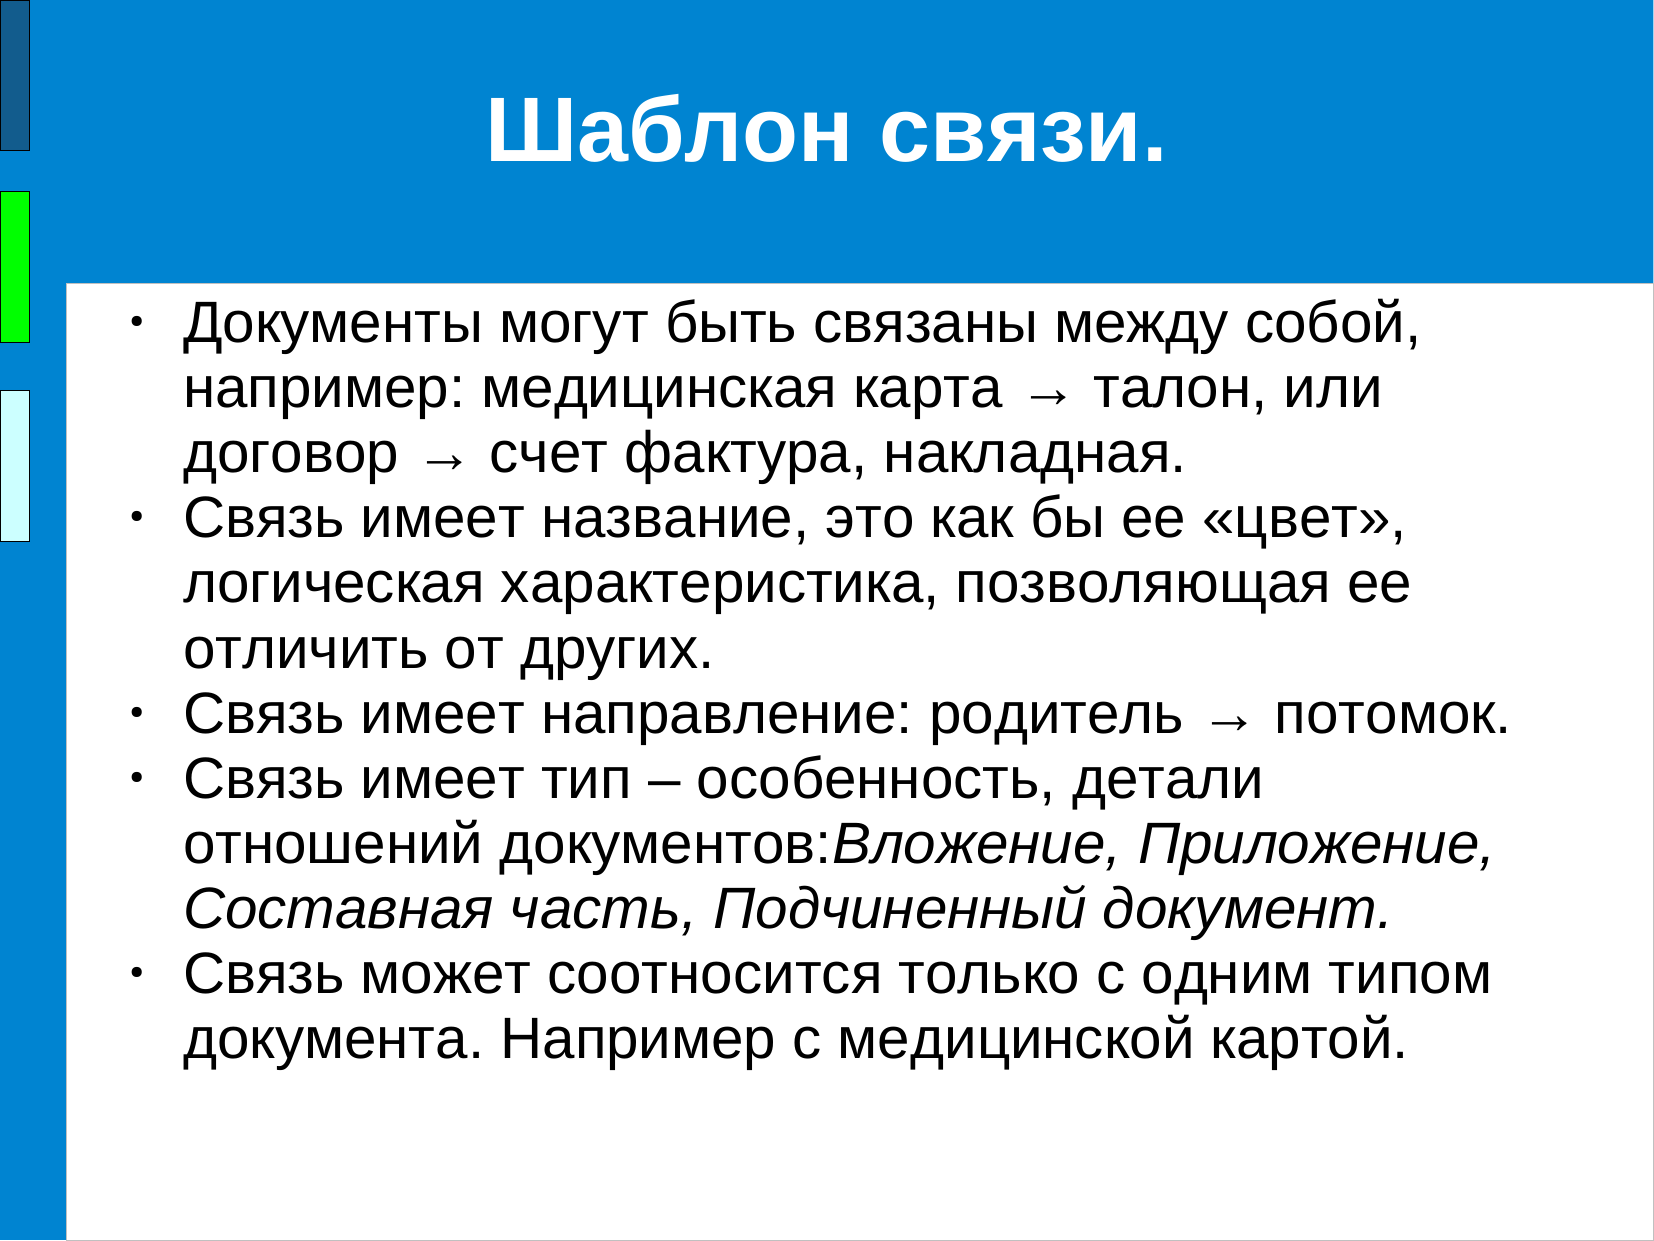

# Шаблон связи.
Документы могут быть связаны между собой, например: медицинская карта → талон, или договор → счет фактура, накладная.
Связь имеет название, это как бы ее «цвет», логическая характеристика, позволяющая ее отличить от других.
Связь имеет направление: родитель → потомок.
Связь имеет тип – особенность, детали отношений документов:Вложение, Приложение, Составная часть, Подчиненный документ.
Связь может соотносится только с одним типом документа. Например с медицинской картой.
ООО "Альфа-Интегрум", 2013г.